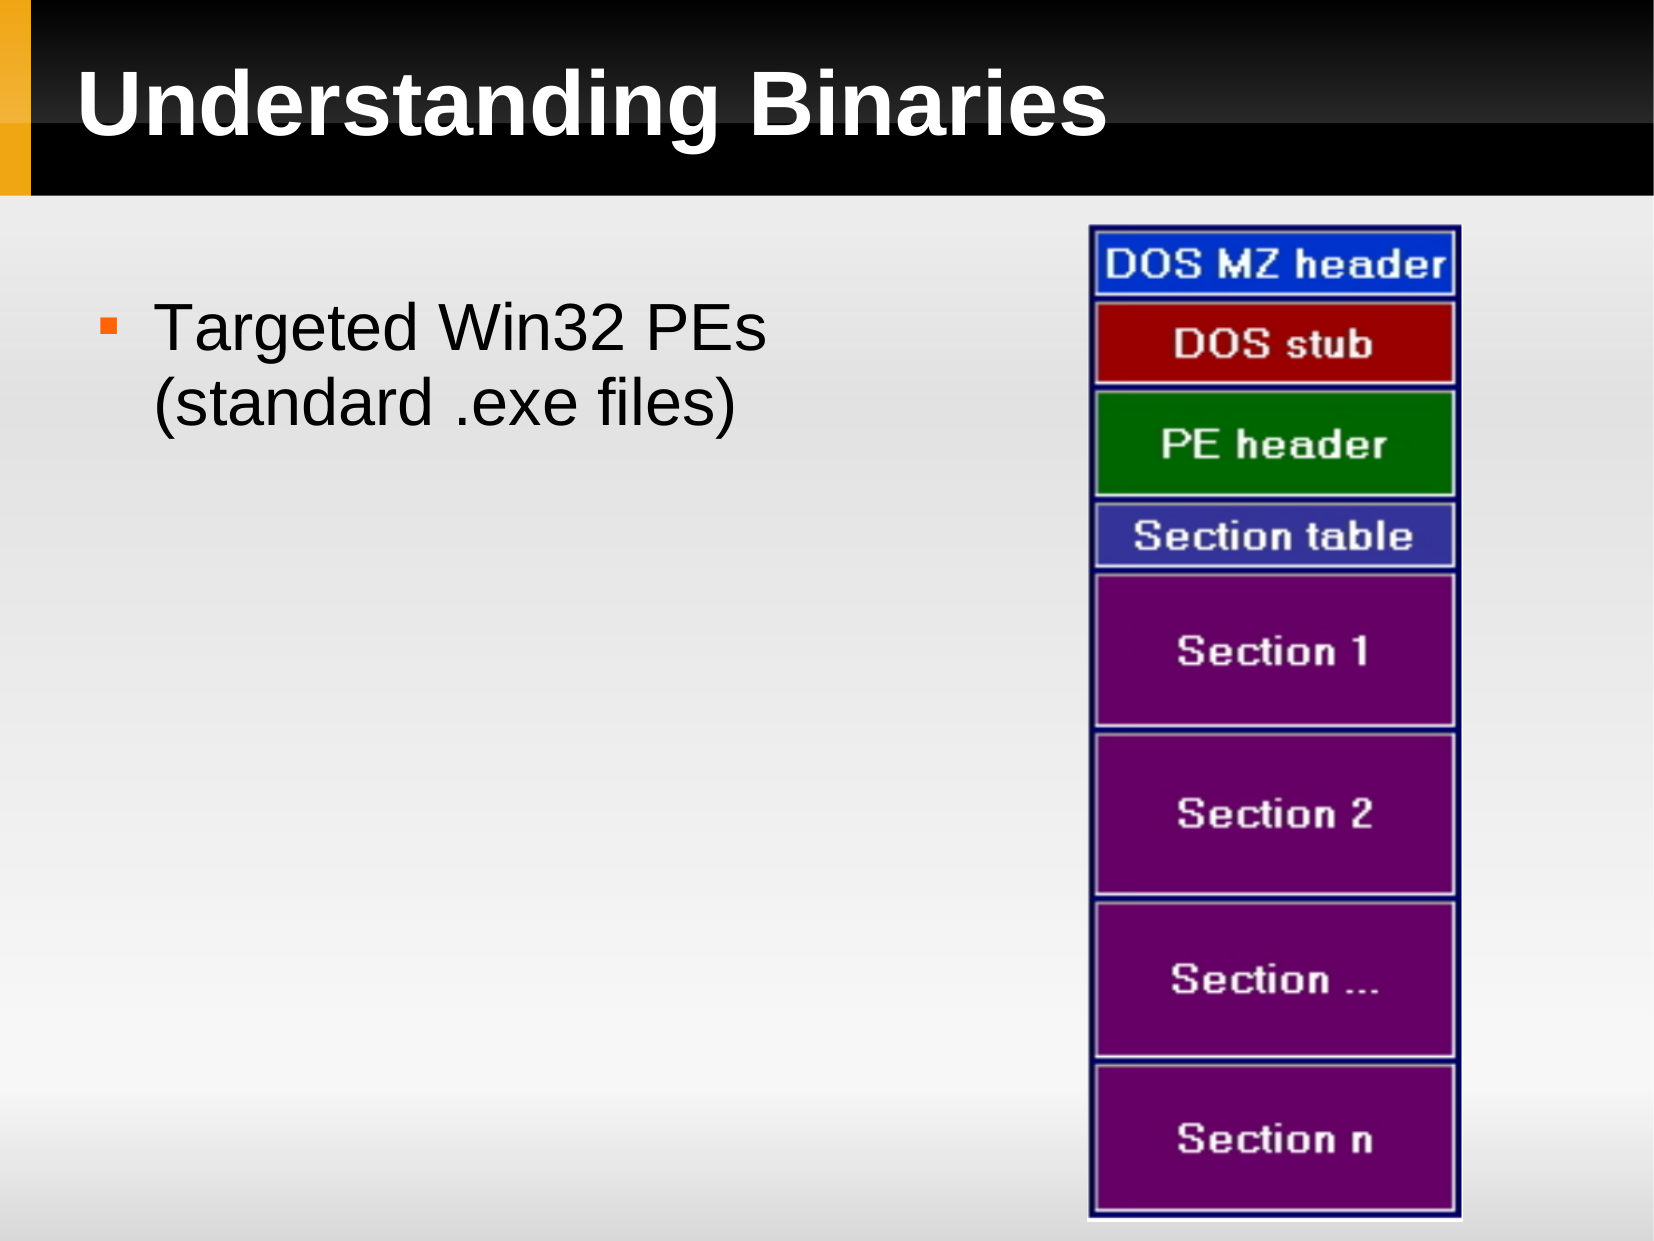

# Understanding Binaries
Targeted Win32 PEs (standard .exe files)